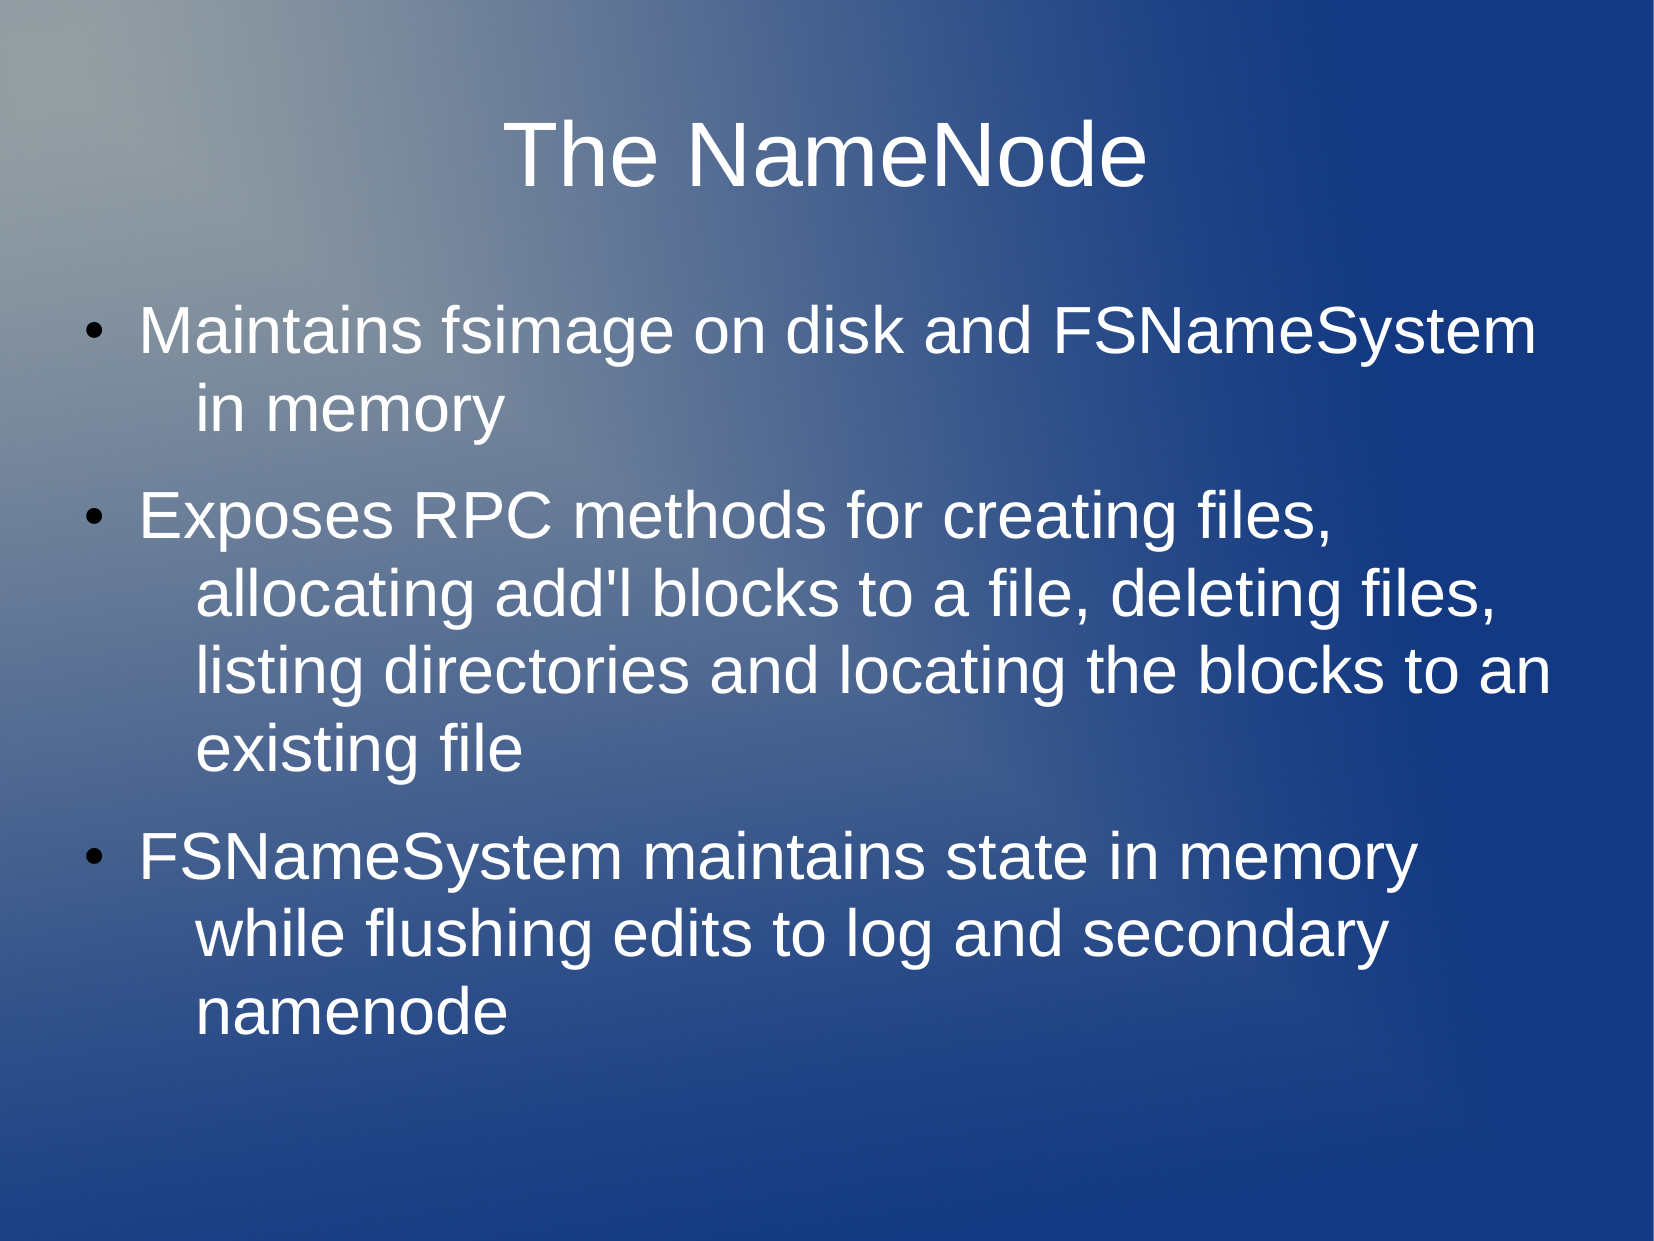

# The NameNode
Maintains fsimage on disk and FSNameSystem in memory
Exposes RPC methods for creating files, allocating add'l blocks to a file, deleting files, listing directories and locating the blocks to an existing file
FSNameSystem maintains state in memory while flushing edits to log and secondary namenode